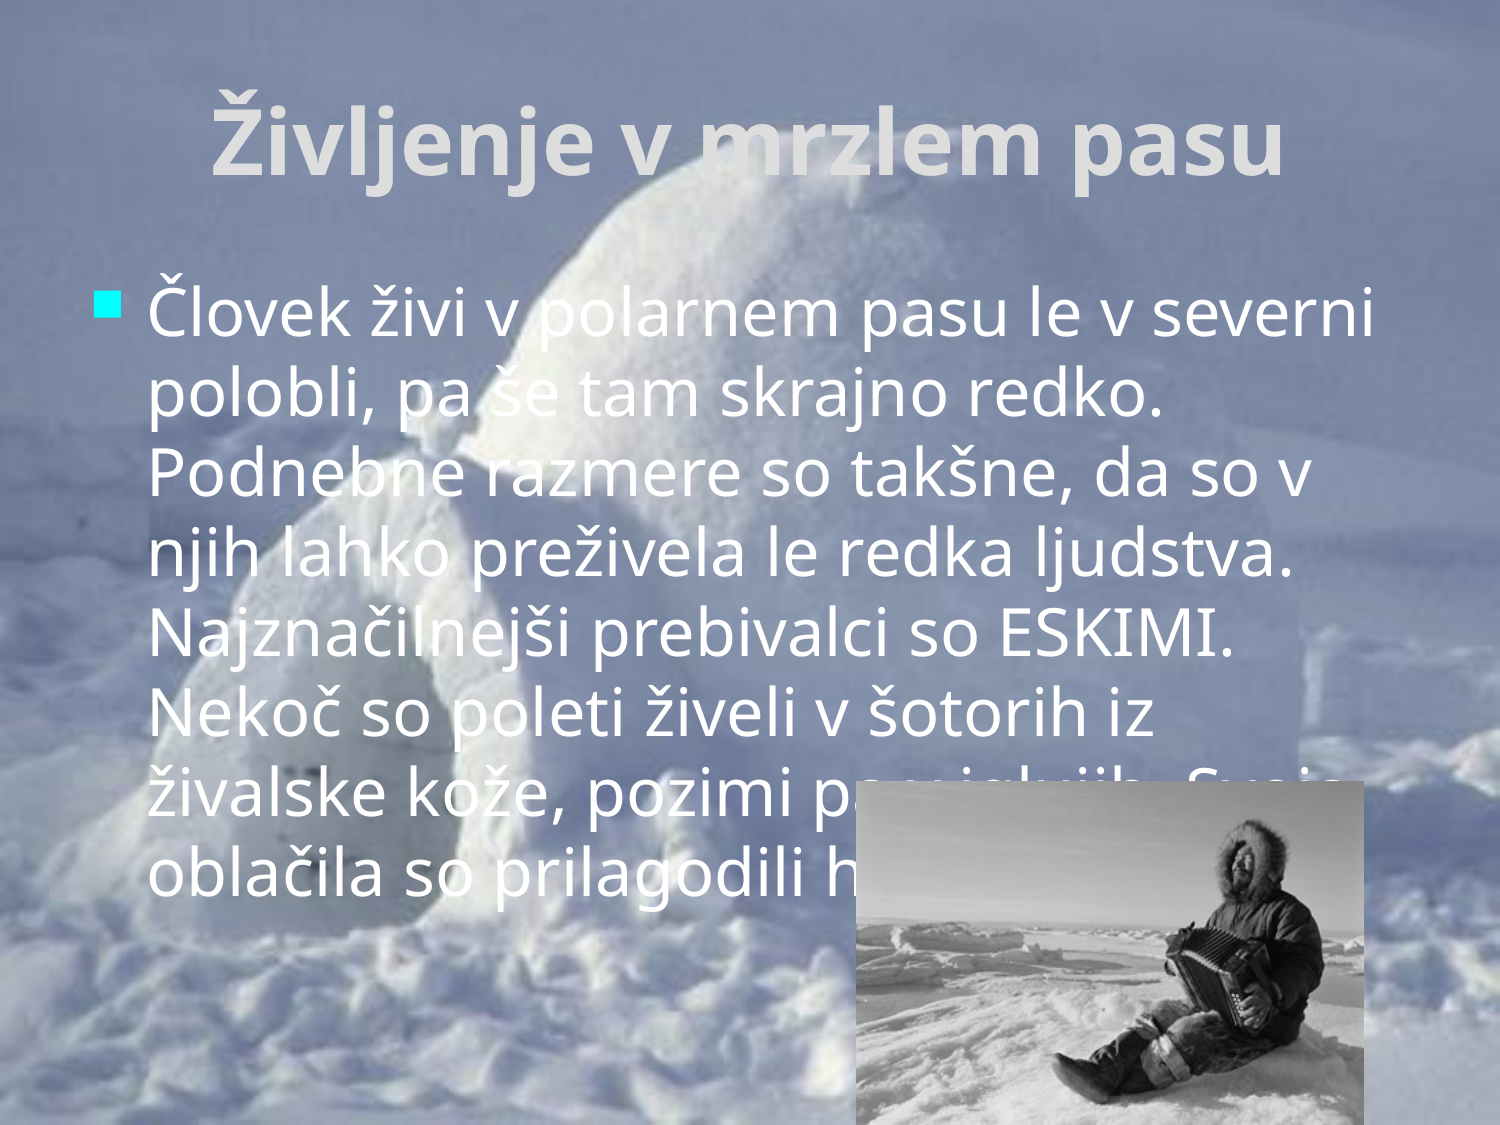

# Življenje v mrzlem pasu
Človek živi v polarnem pasu le v severni polobli, pa še tam skrajno redko. Podnebne razmere so takšne, da so v njih lahko preživela le redka ljudstva. Najznačilnejši prebivalci so ESKIMI. Nekoč so poleti živeli v šotorih iz živalske kože, pozimi pa v iglujih. Svoja oblačila so prilagodili hudemu mrazu.